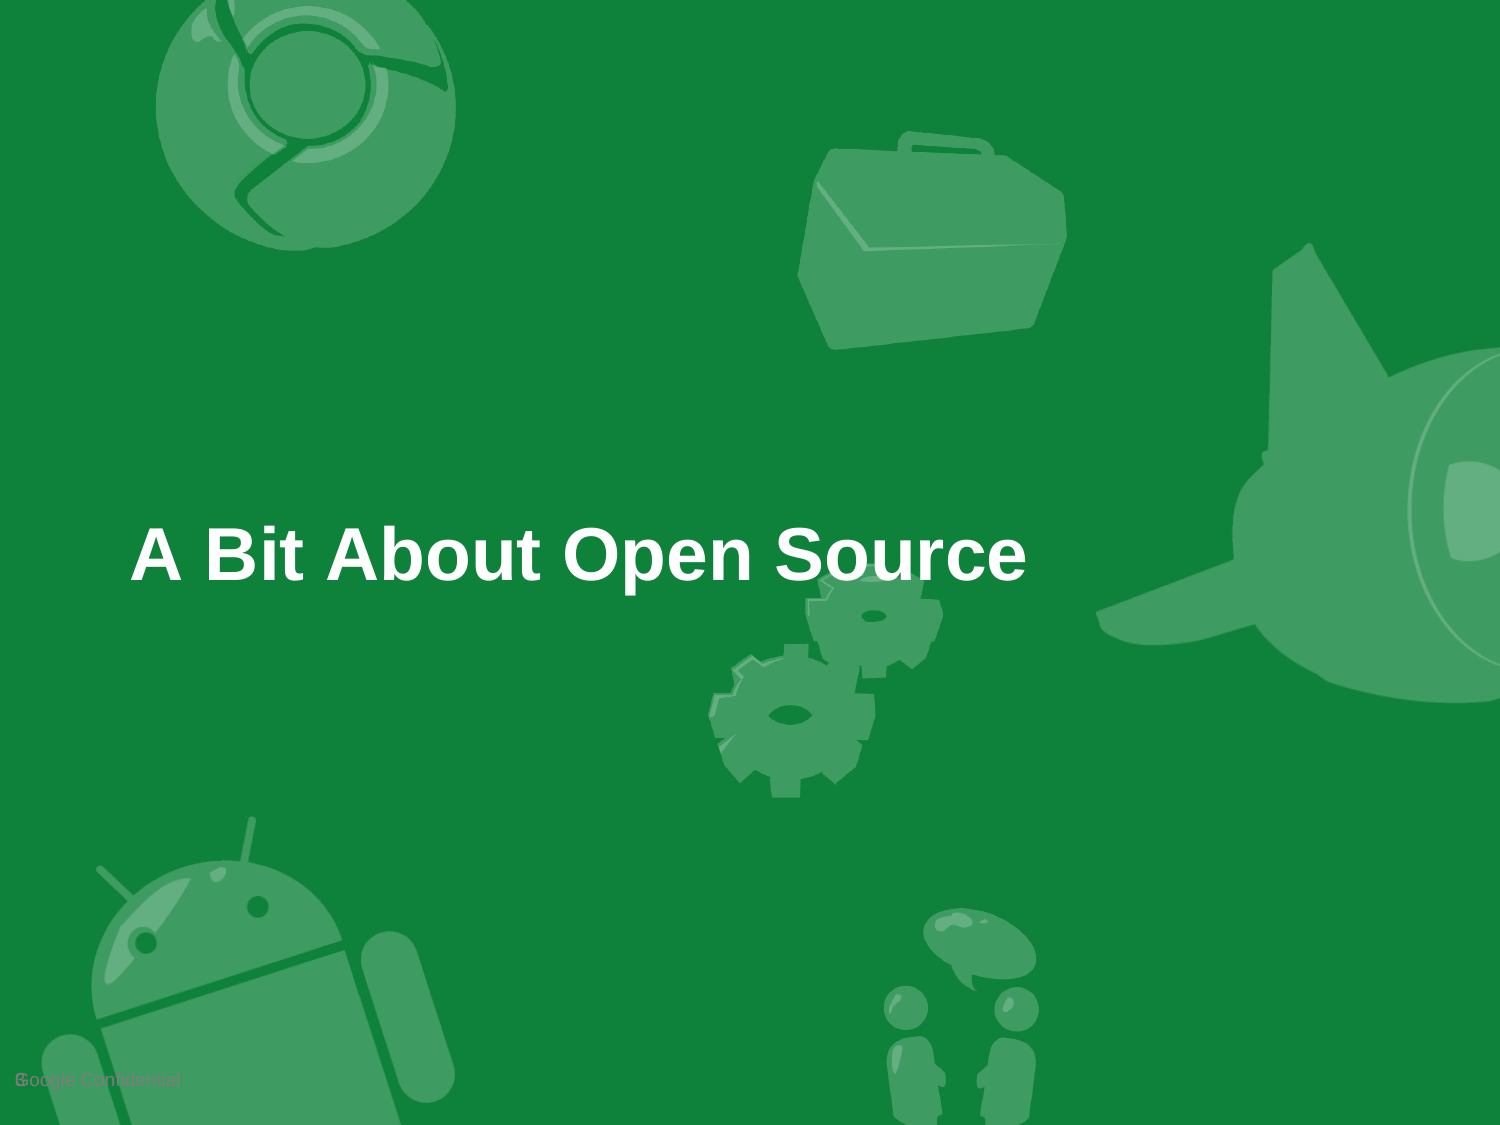

A Bit About Open Source
Google Confidential